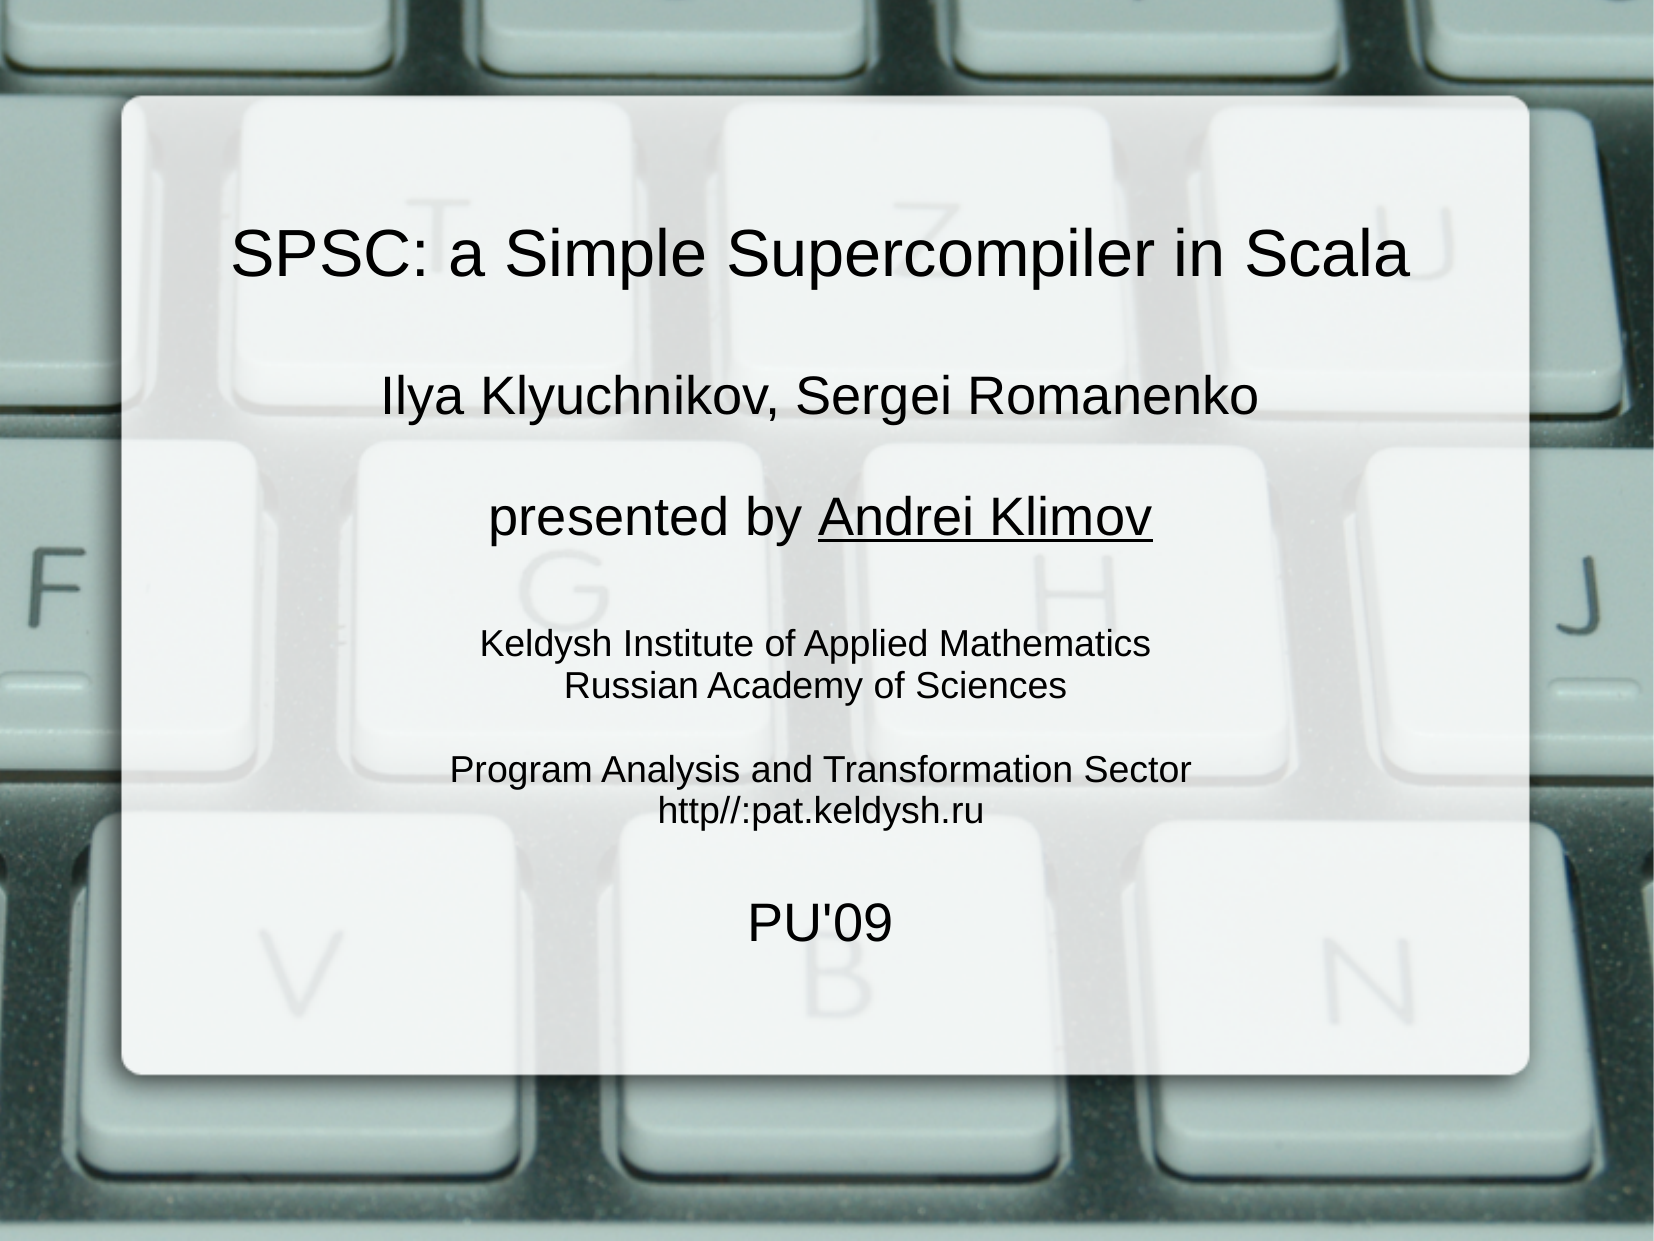

# SPSC: a Simple Supercompiler in Scala
Ilya Klyuchnikov, Sergei Romanenko
presented by Andrei Klimov
Keldysh Institute of Applied Mathematics
Russian Academy of Sciences
Program Analysis and Transformation Sector
http//:pat.keldysh.ru
PU'09